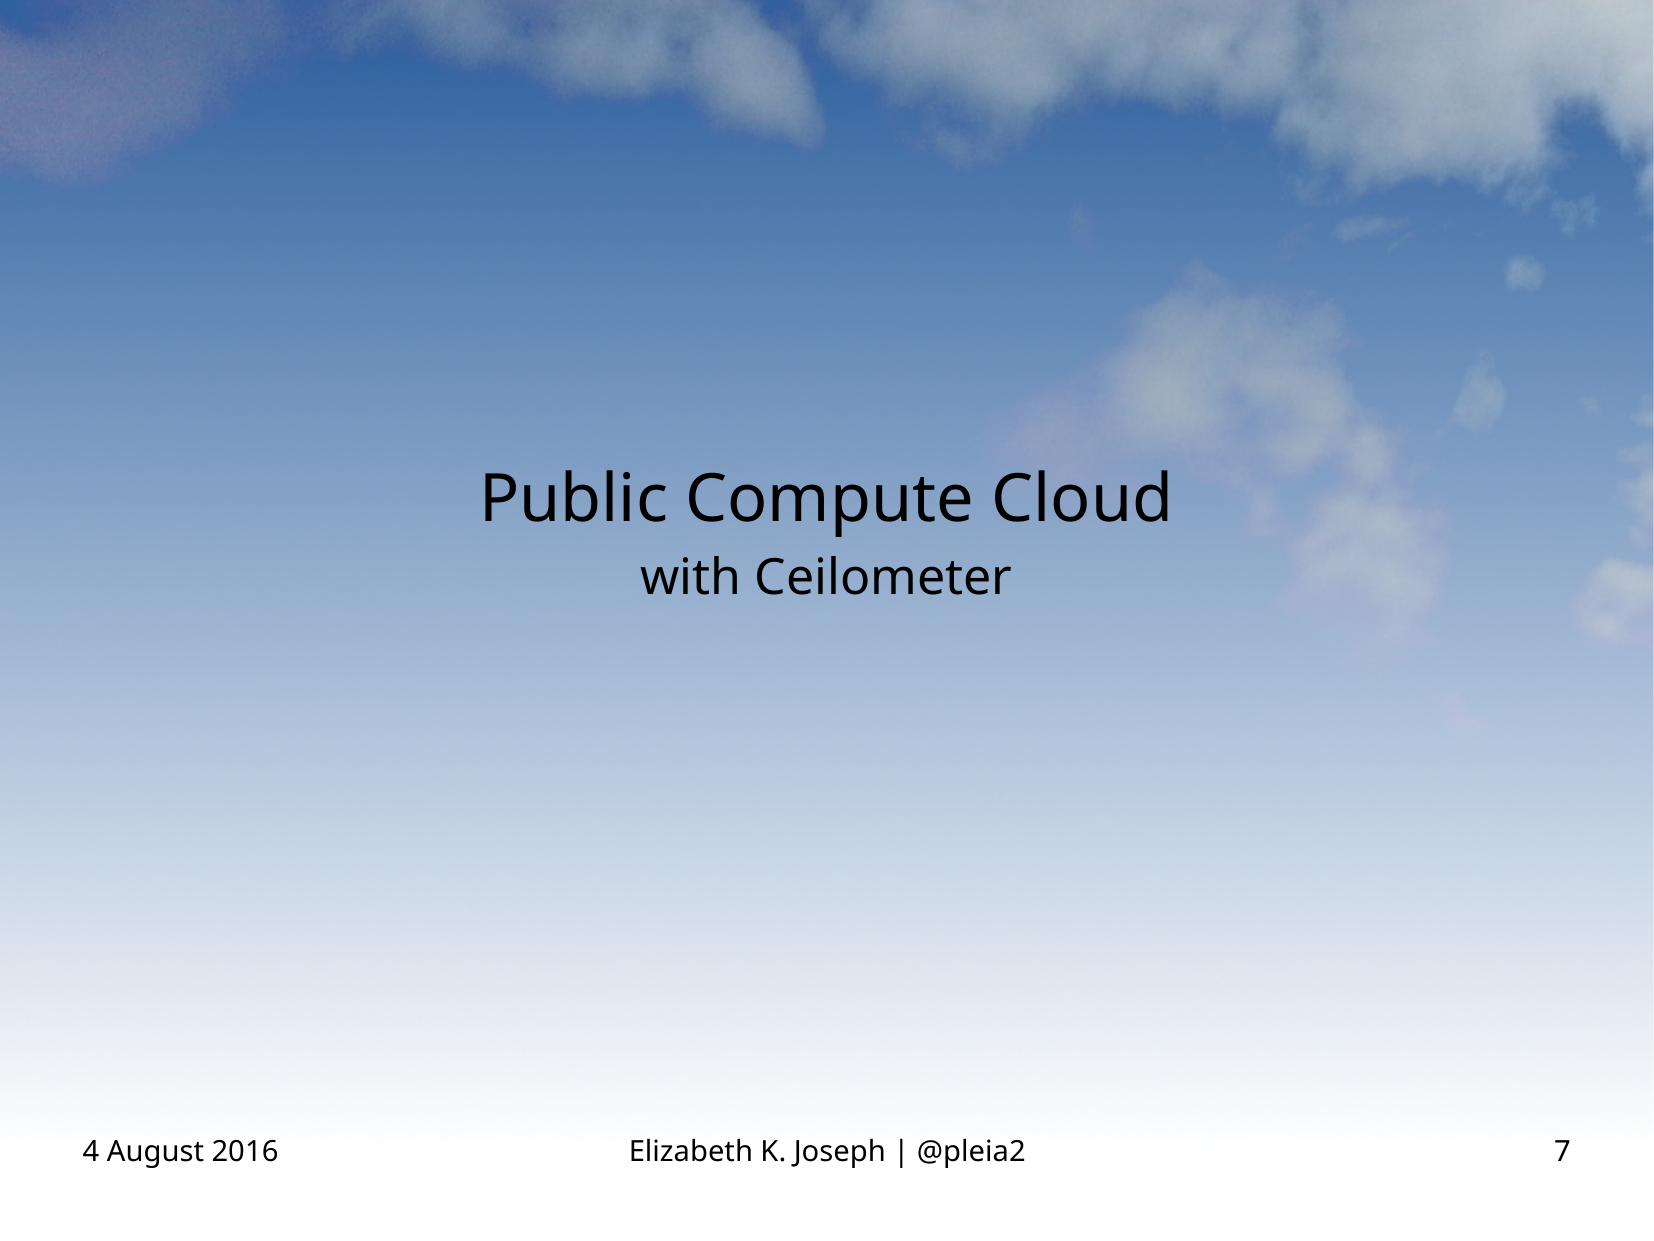

# Public Compute Cloud
with Ceilometer
4 August 2016
Elizabeth K. Joseph | @pleia2
7